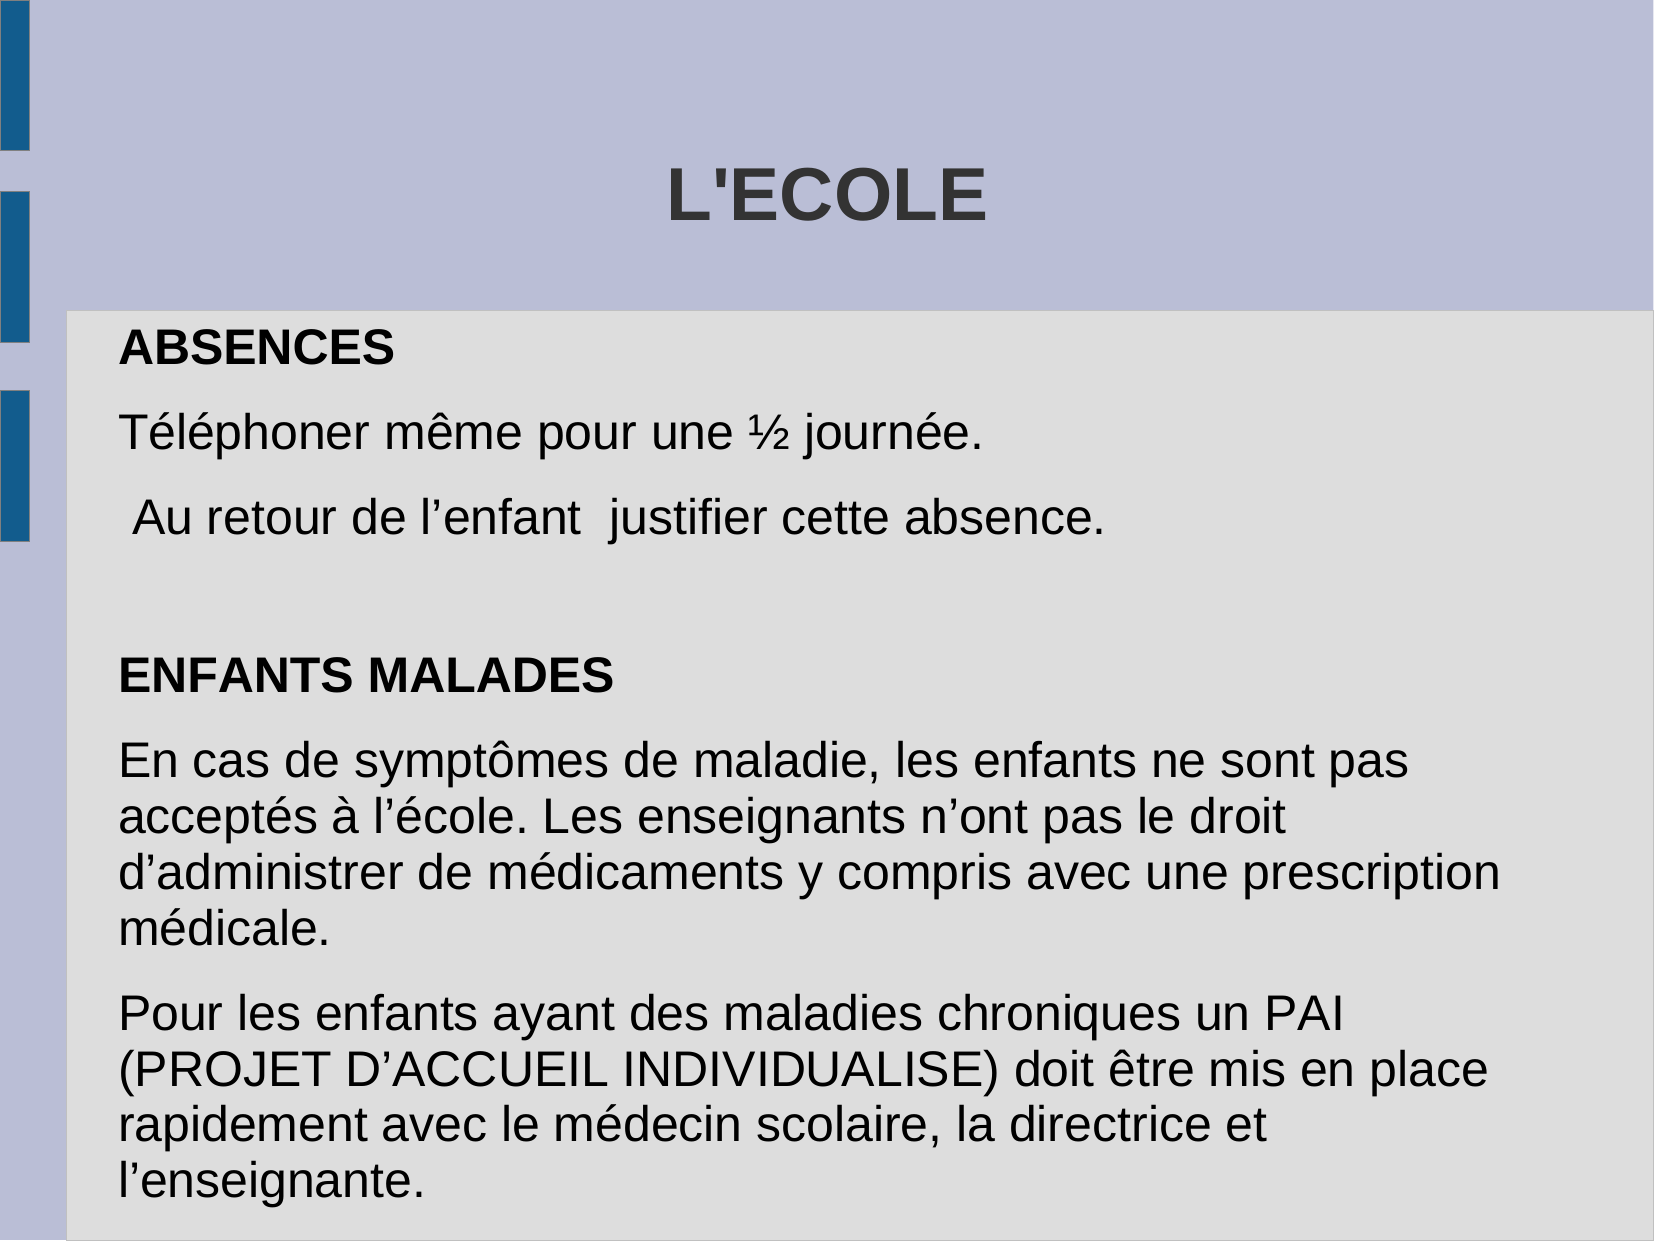

# L'ECOLE
ABSENCES
Téléphoner même pour une ½ journée.
 Au retour de l’enfant justifier cette absence.
ENFANTS MALADES
En cas de symptômes de maladie, les enfants ne sont pas acceptés à l’école. Les enseignants n’ont pas le droit d’administrer de médicaments y compris avec une prescription médicale.
Pour les enfants ayant des maladies chroniques un PAI (PROJET D’ACCUEIL INDIVIDUALISE) doit être mis en place rapidement avec le médecin scolaire, la directrice et l’enseignante.